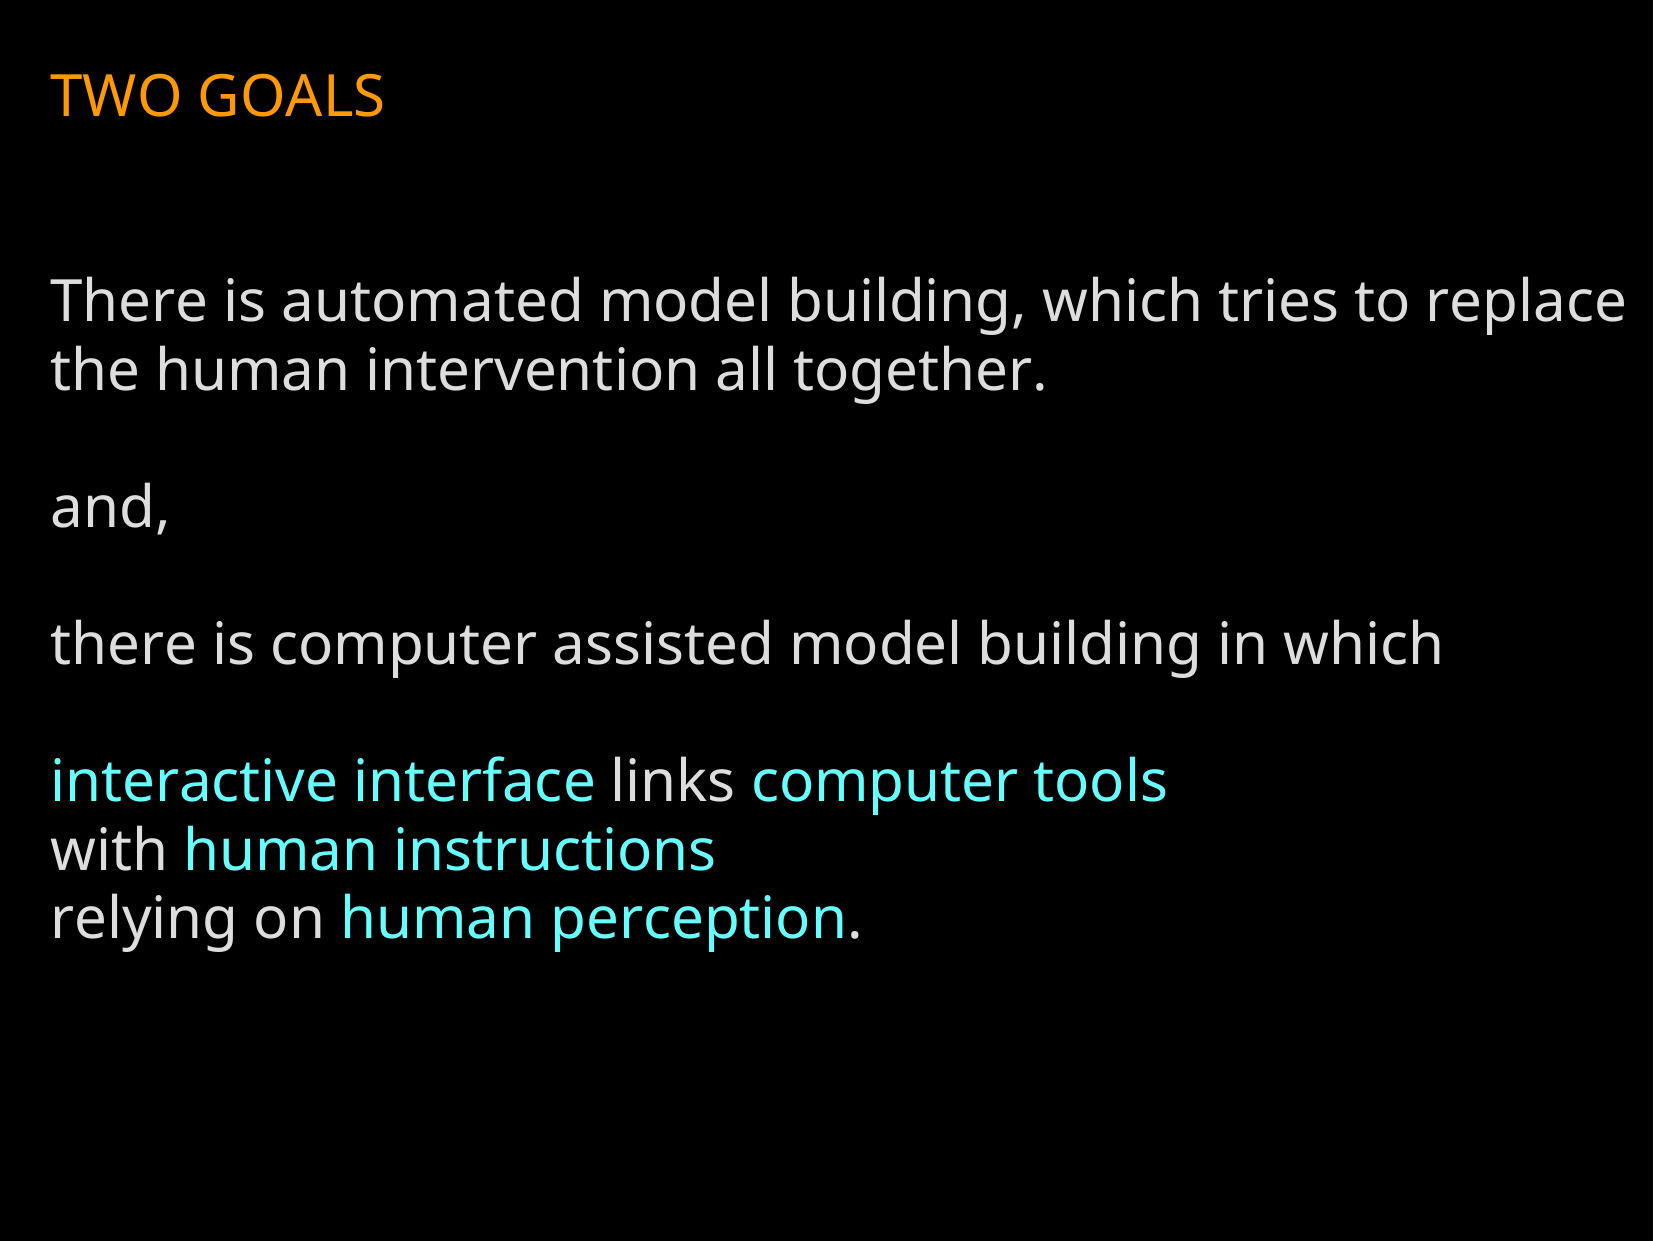

TWO GOALS
There is automated model building, which tries to replace the human intervention all together.
and,
there is computer assisted model building in which
interactive interface links computer tools
with human instructions
relying on human perception.